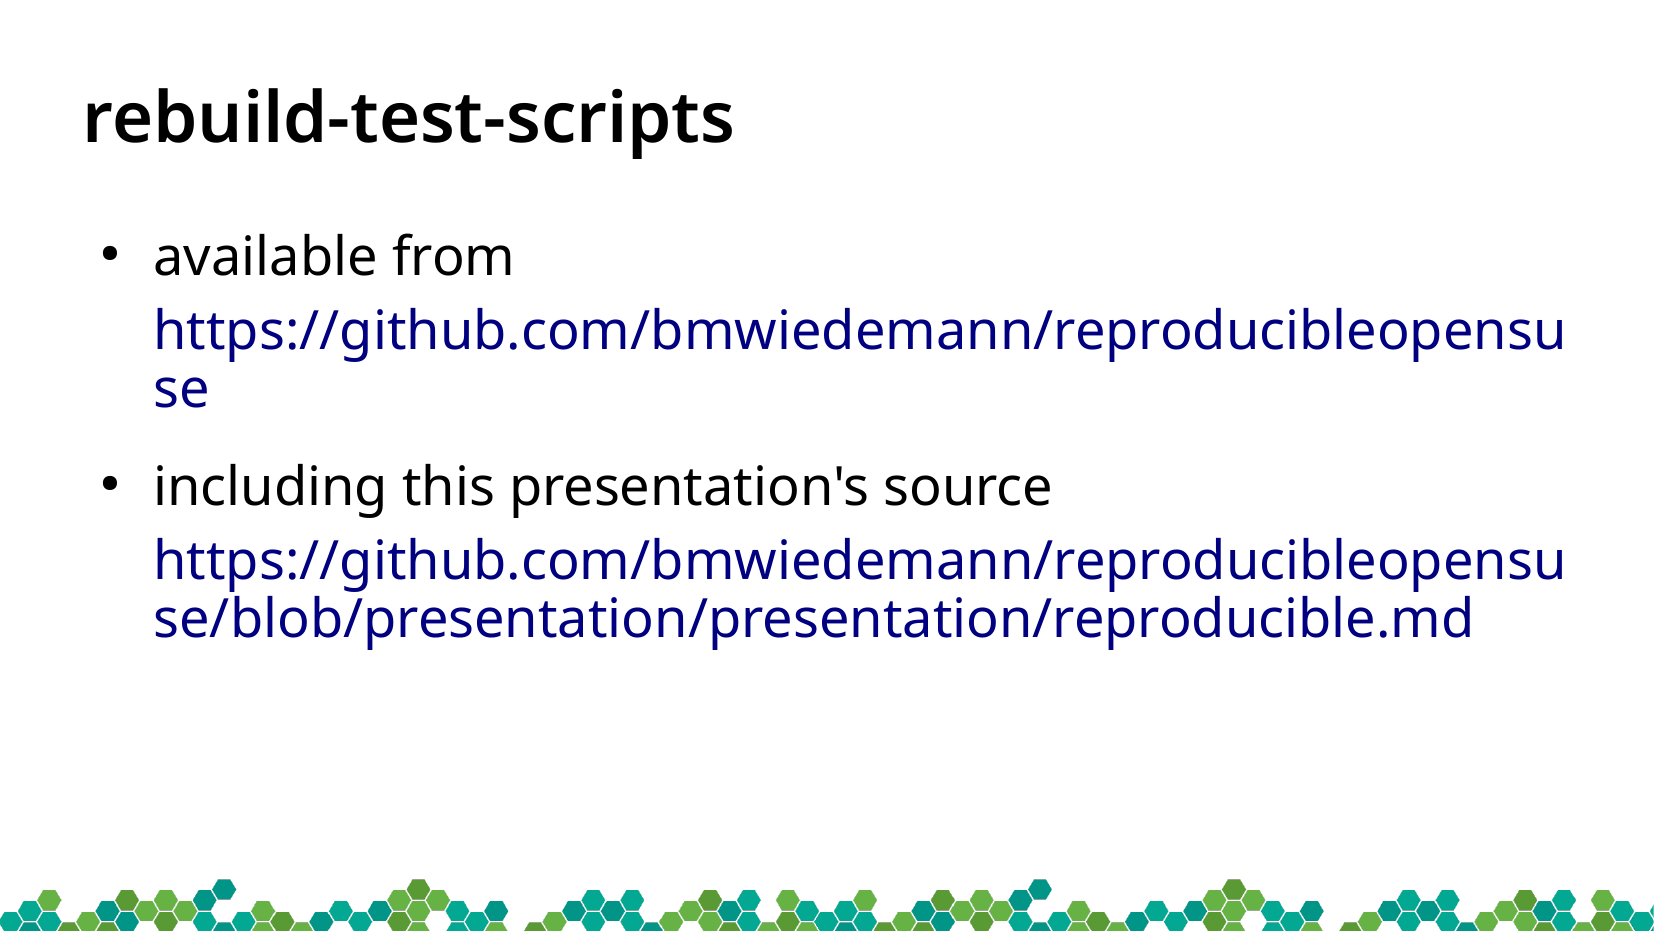

# rebuild-test-scripts
available from https://github.com/bmwiedemann/reproducibleopensuse
including this presentation's source https://github.com/bmwiedemann/reproducibleopensuse/blob/presentation/presentation/reproducible.md